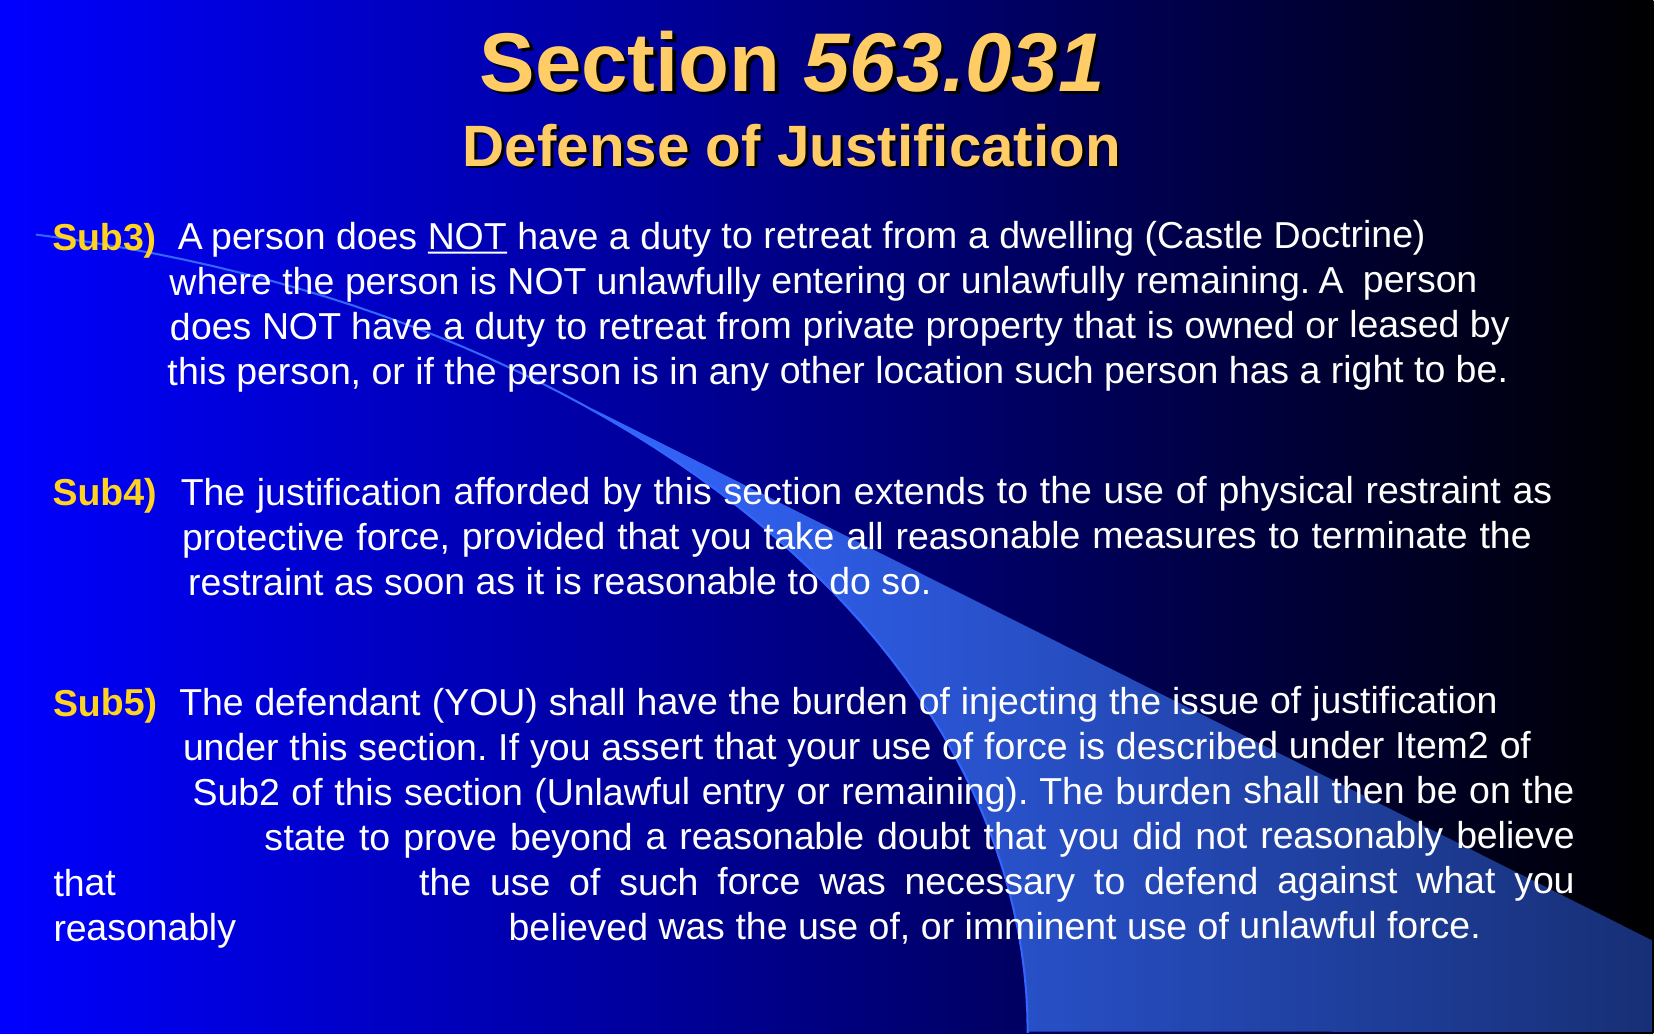

# Section 563.031 Defense of Justification
Sub3) A person does NOT have a duty to retreat from a dwelling (Castle Doctrine) where the person is NOT unlawfully entering or unlawfully remaining. A person does NOT have a duty to retreat from private property that is owned or leased by this person, or if the person is in any other location such person has a right to be.
Sub4) The justification afforded by this section extends to the use of physical restraint as 			 protective force, provided that you take all reasonable measures to terminate the 			 restraint as soon as it is reasonable to do so.
Sub5) The defendant (YOU) shall have the burden of injecting the issue of justification under this section. If you assert that your use of force is described under Item2 of Sub2 of this section (Unlawful entry or remaining). The burden shall then be on the 		 state to prove beyond a reasonable doubt that you did not reasonably believe that 		 the use of such force was necessary to defend against what you reasonably believed was the use of, or imminent use of unlawful force.